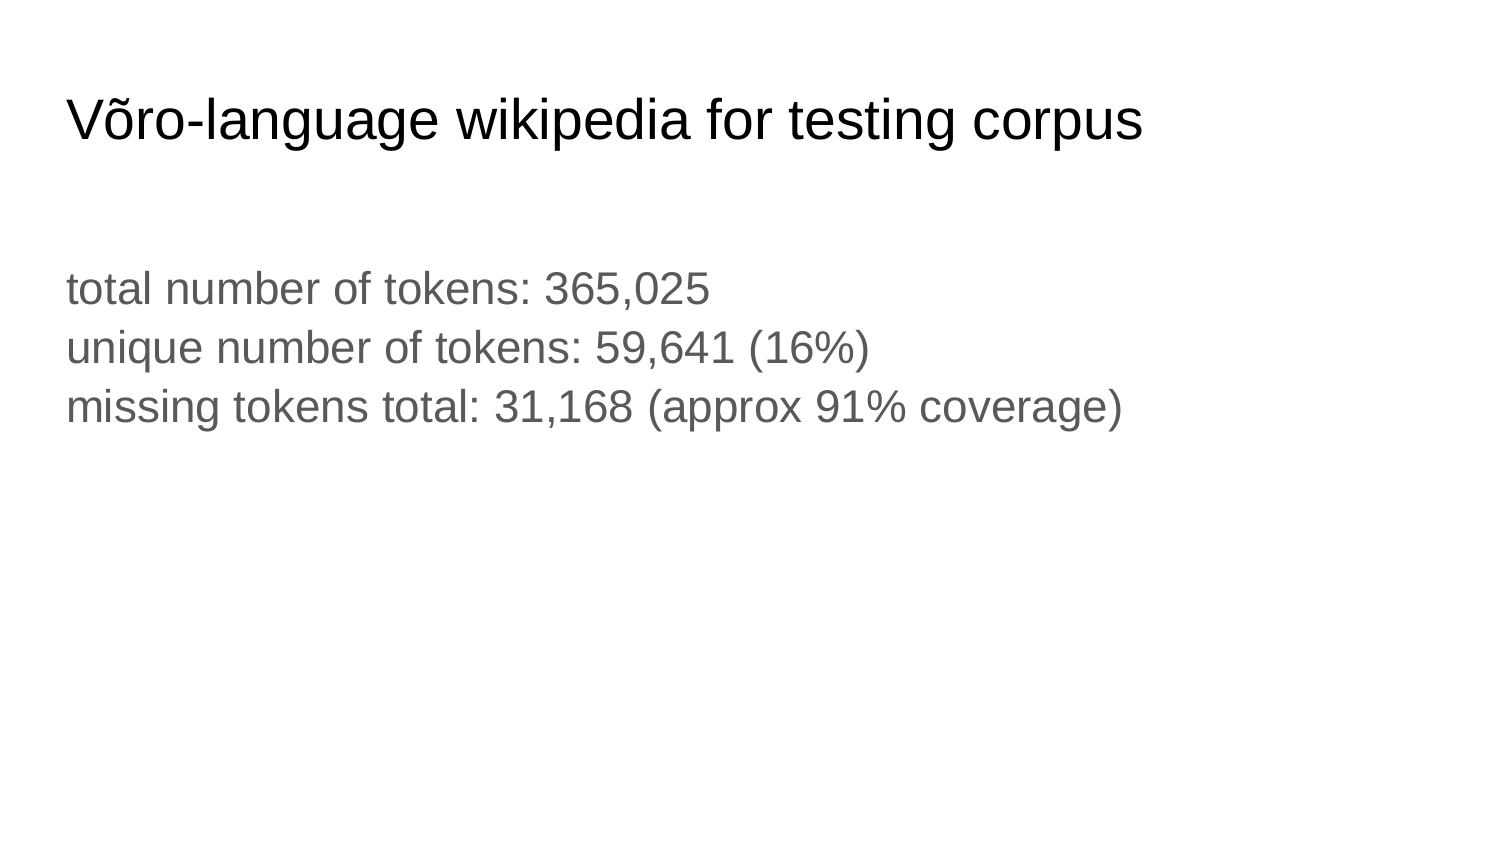

# Võro-language wikipedia for testing corpus
total number of tokens: 365,025
unique number of tokens: 59,641 (16%)
missing tokens total: 31,168 (approx 91% coverage)